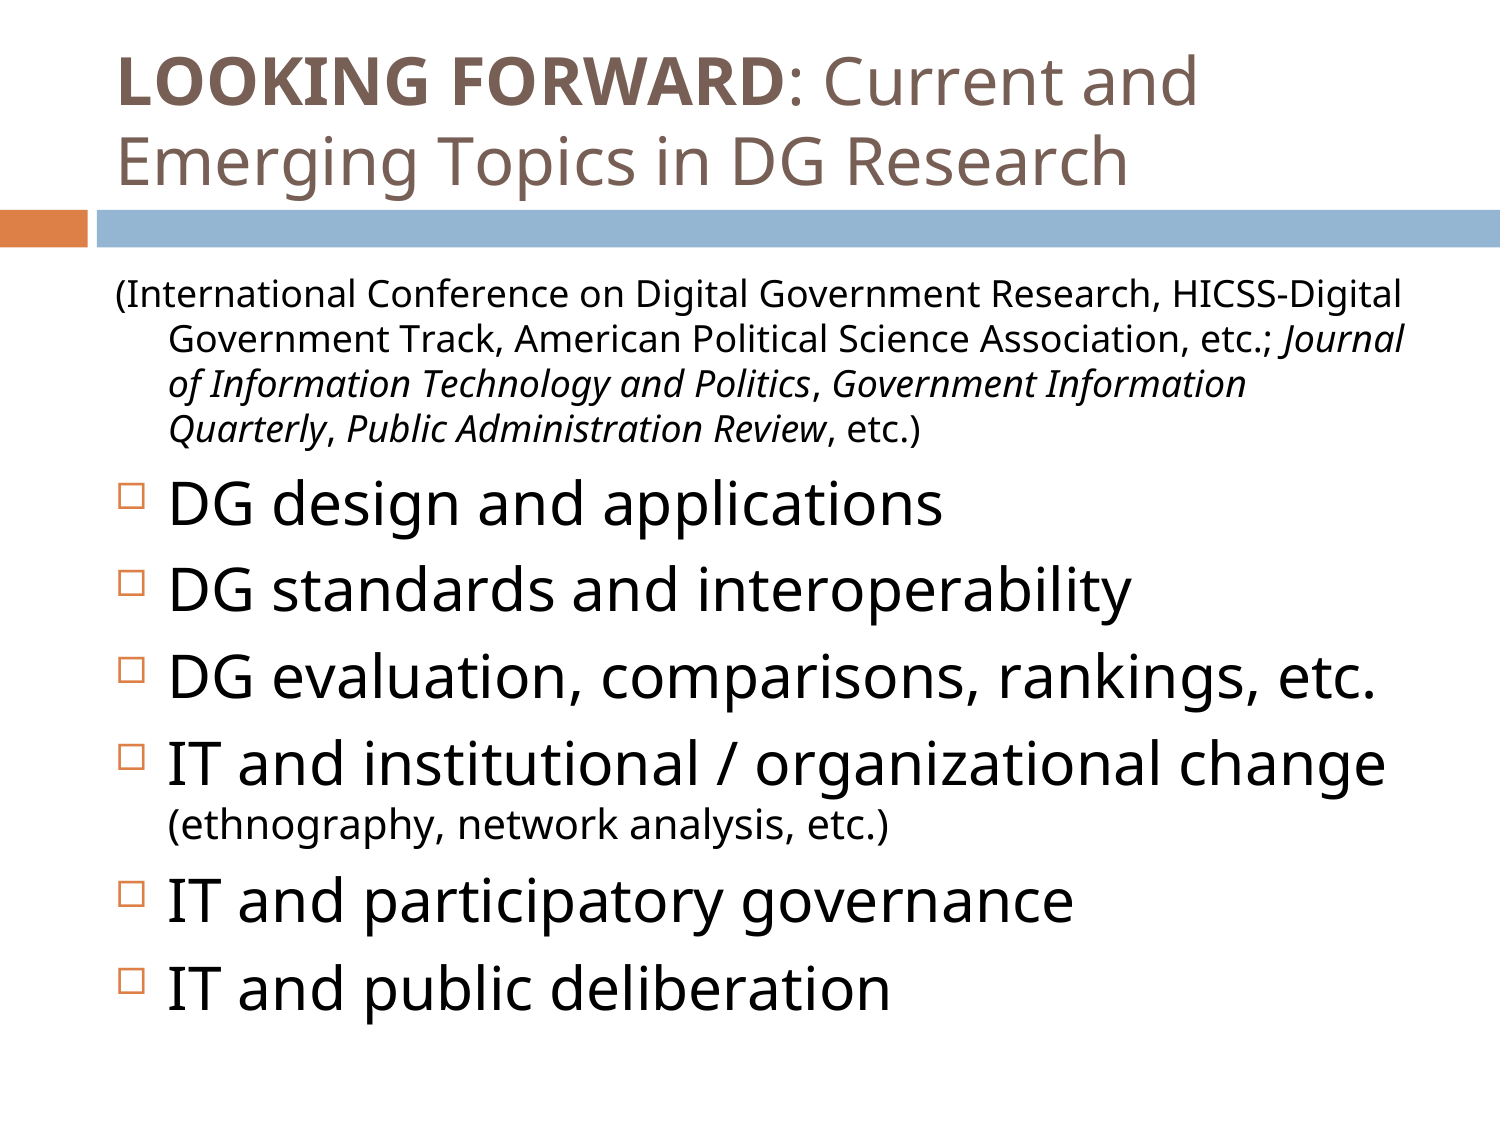

# LOOKING FORWARD: Current and Emerging Topics in DG Research
(International Conference on Digital Government Research, HICSS-Digital Government Track, American Political Science Association, etc.; Journal of Information Technology and Politics, Government Information Quarterly, Public Administration Review, etc.)
DG design and applications
DG standards and interoperability
DG evaluation, comparisons, rankings, etc.
IT and institutional / organizational change (ethnography, network analysis, etc.)
IT and participatory governance
IT and public deliberation